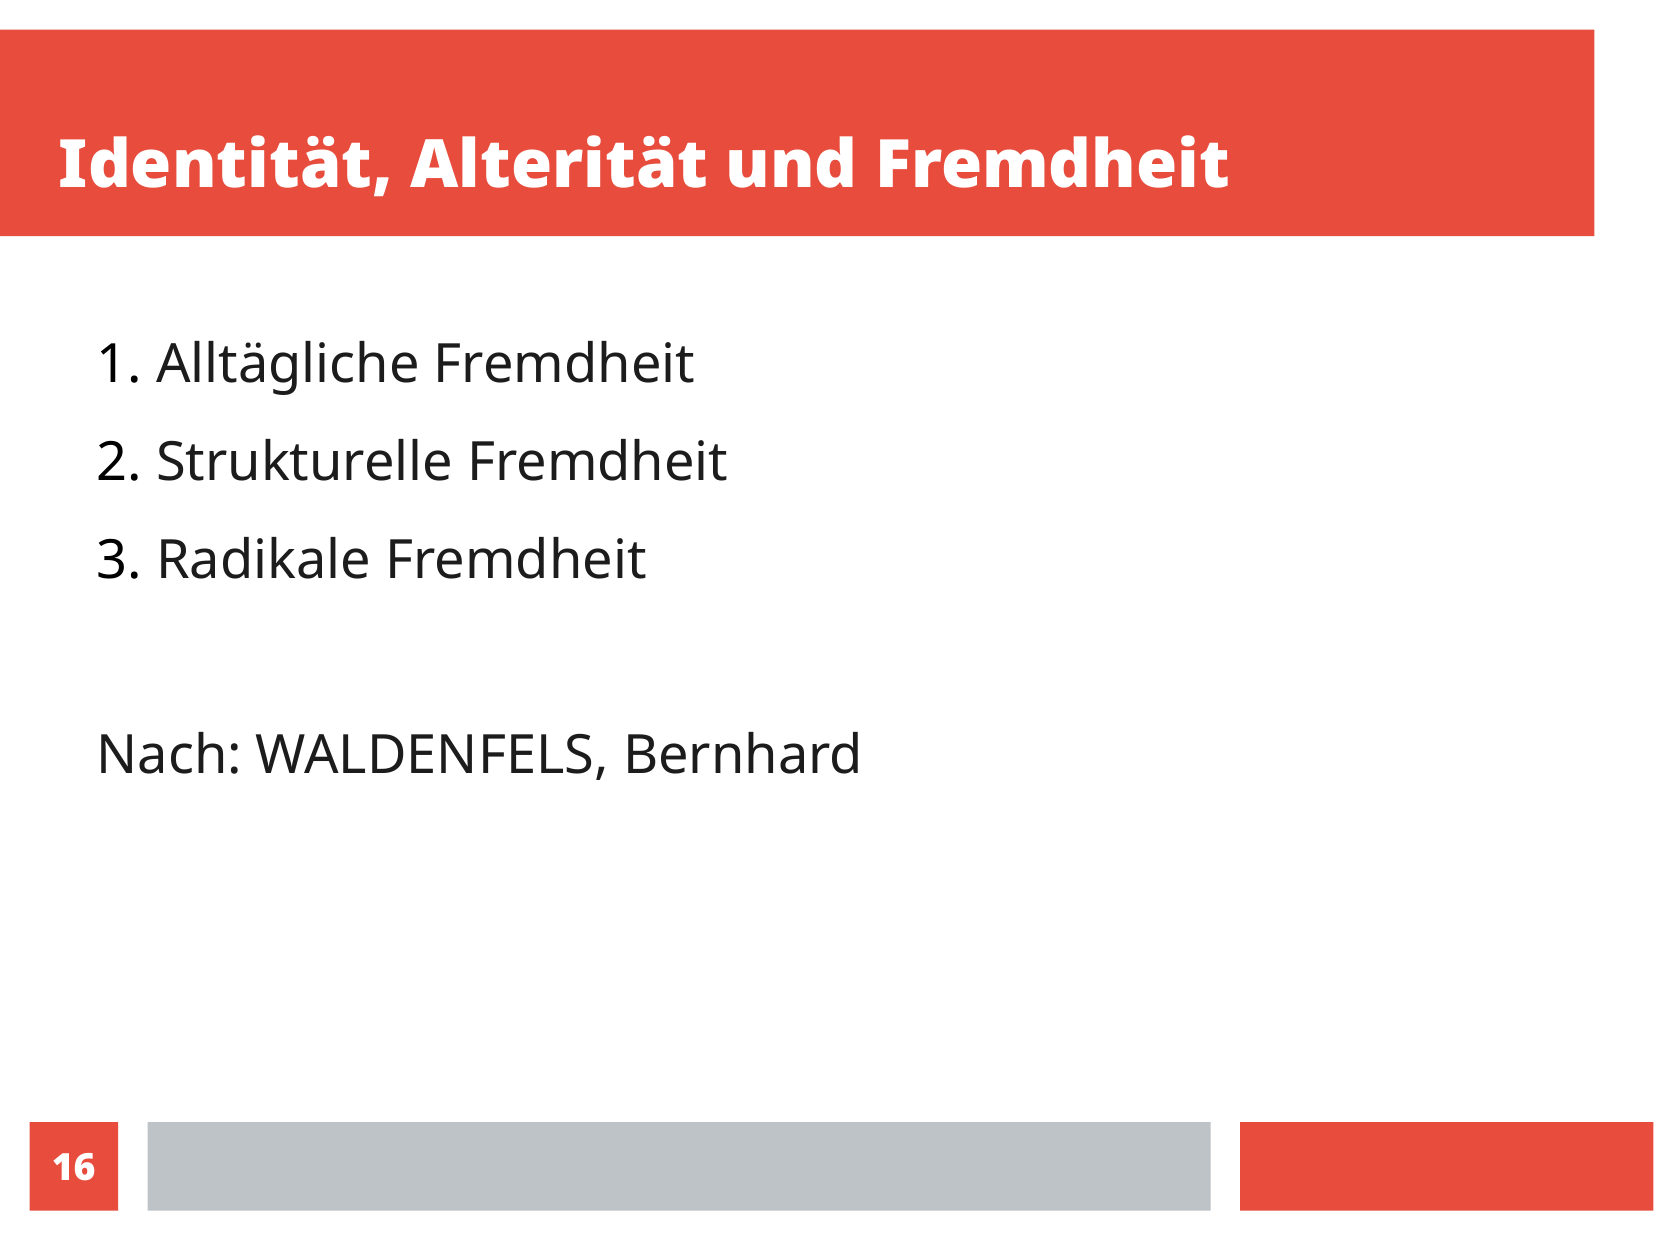

# Identität, Alterität und Fremdheit
 Alltägliche Fremdheit
 Strukturelle Fremdheit
 Radikale Fremdheit
Nach: WALDENFELS, Bernhard
16